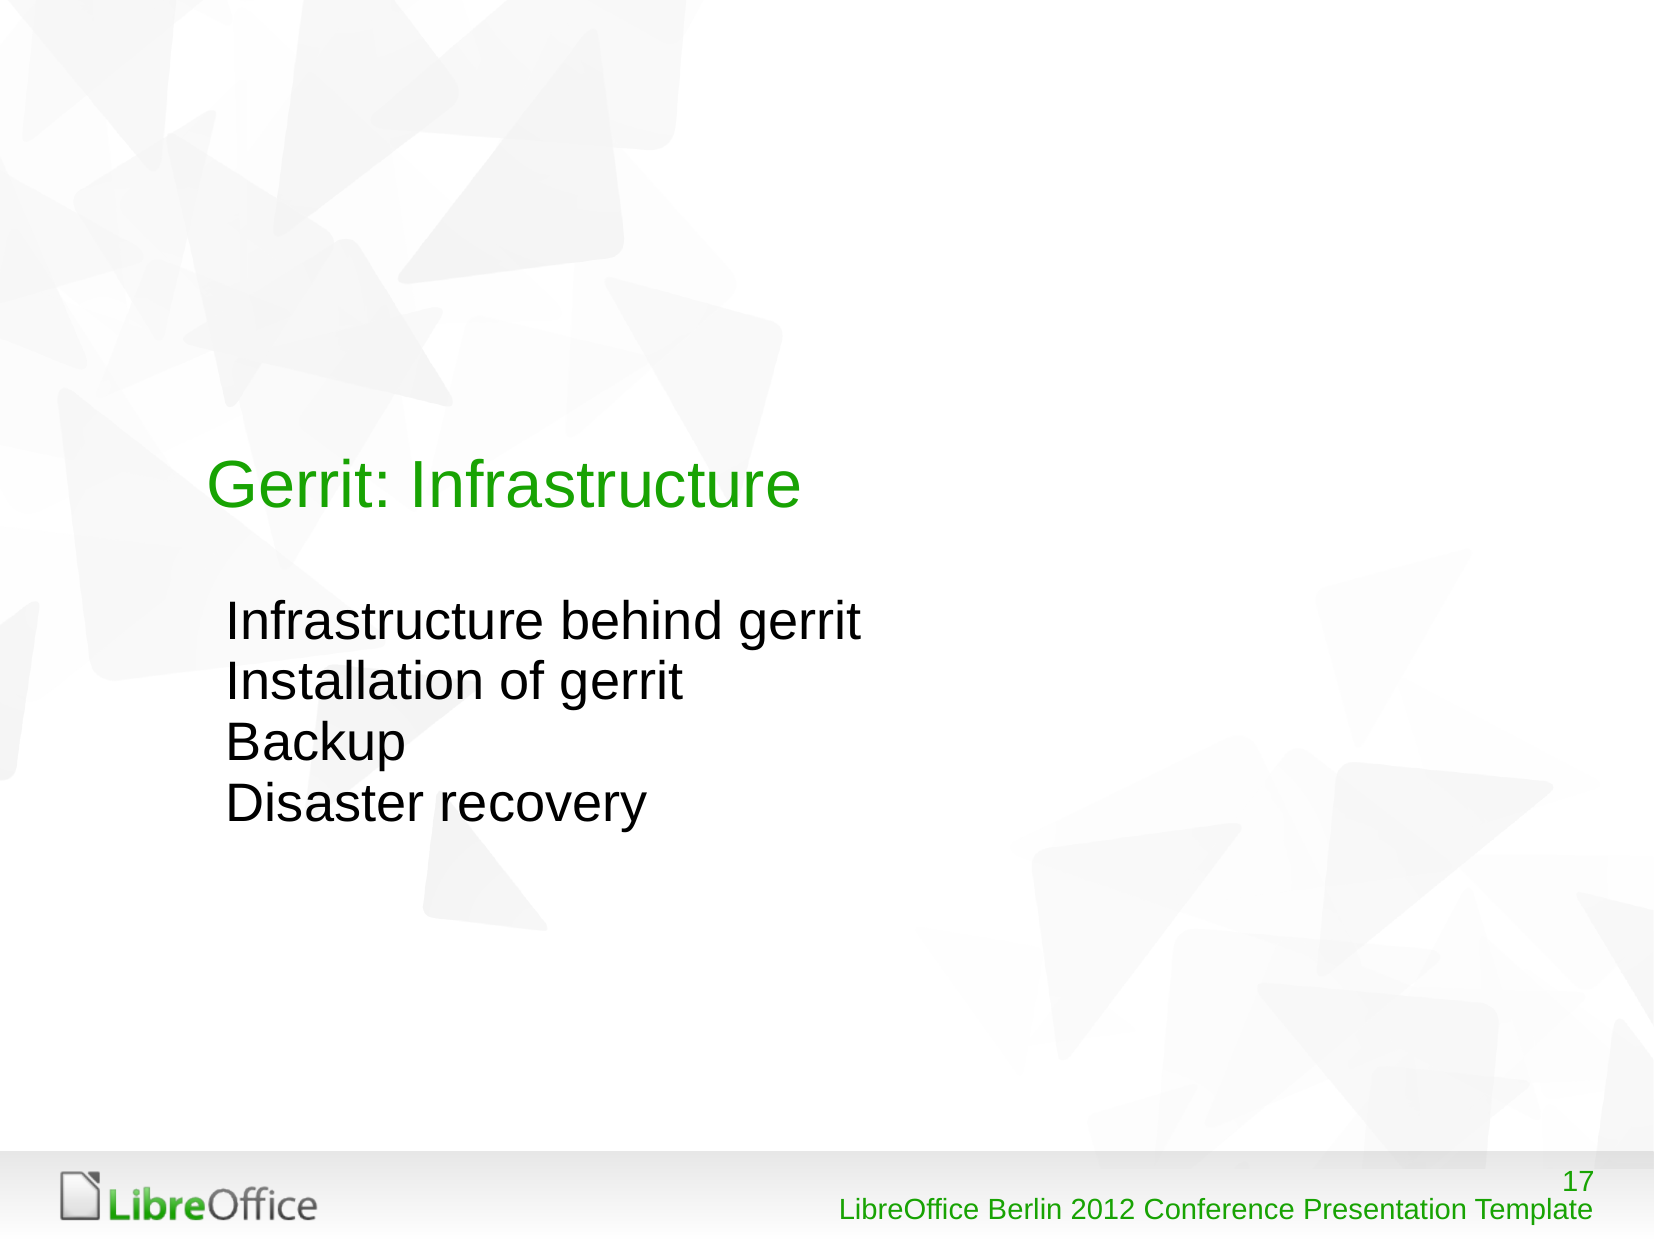

# Gerrit: Infrastructure
Infrastructure behind gerrit
Installation of gerrit
Backup
Disaster recovery
17
LibreOffice Berlin 2012 Conference Presentation Template